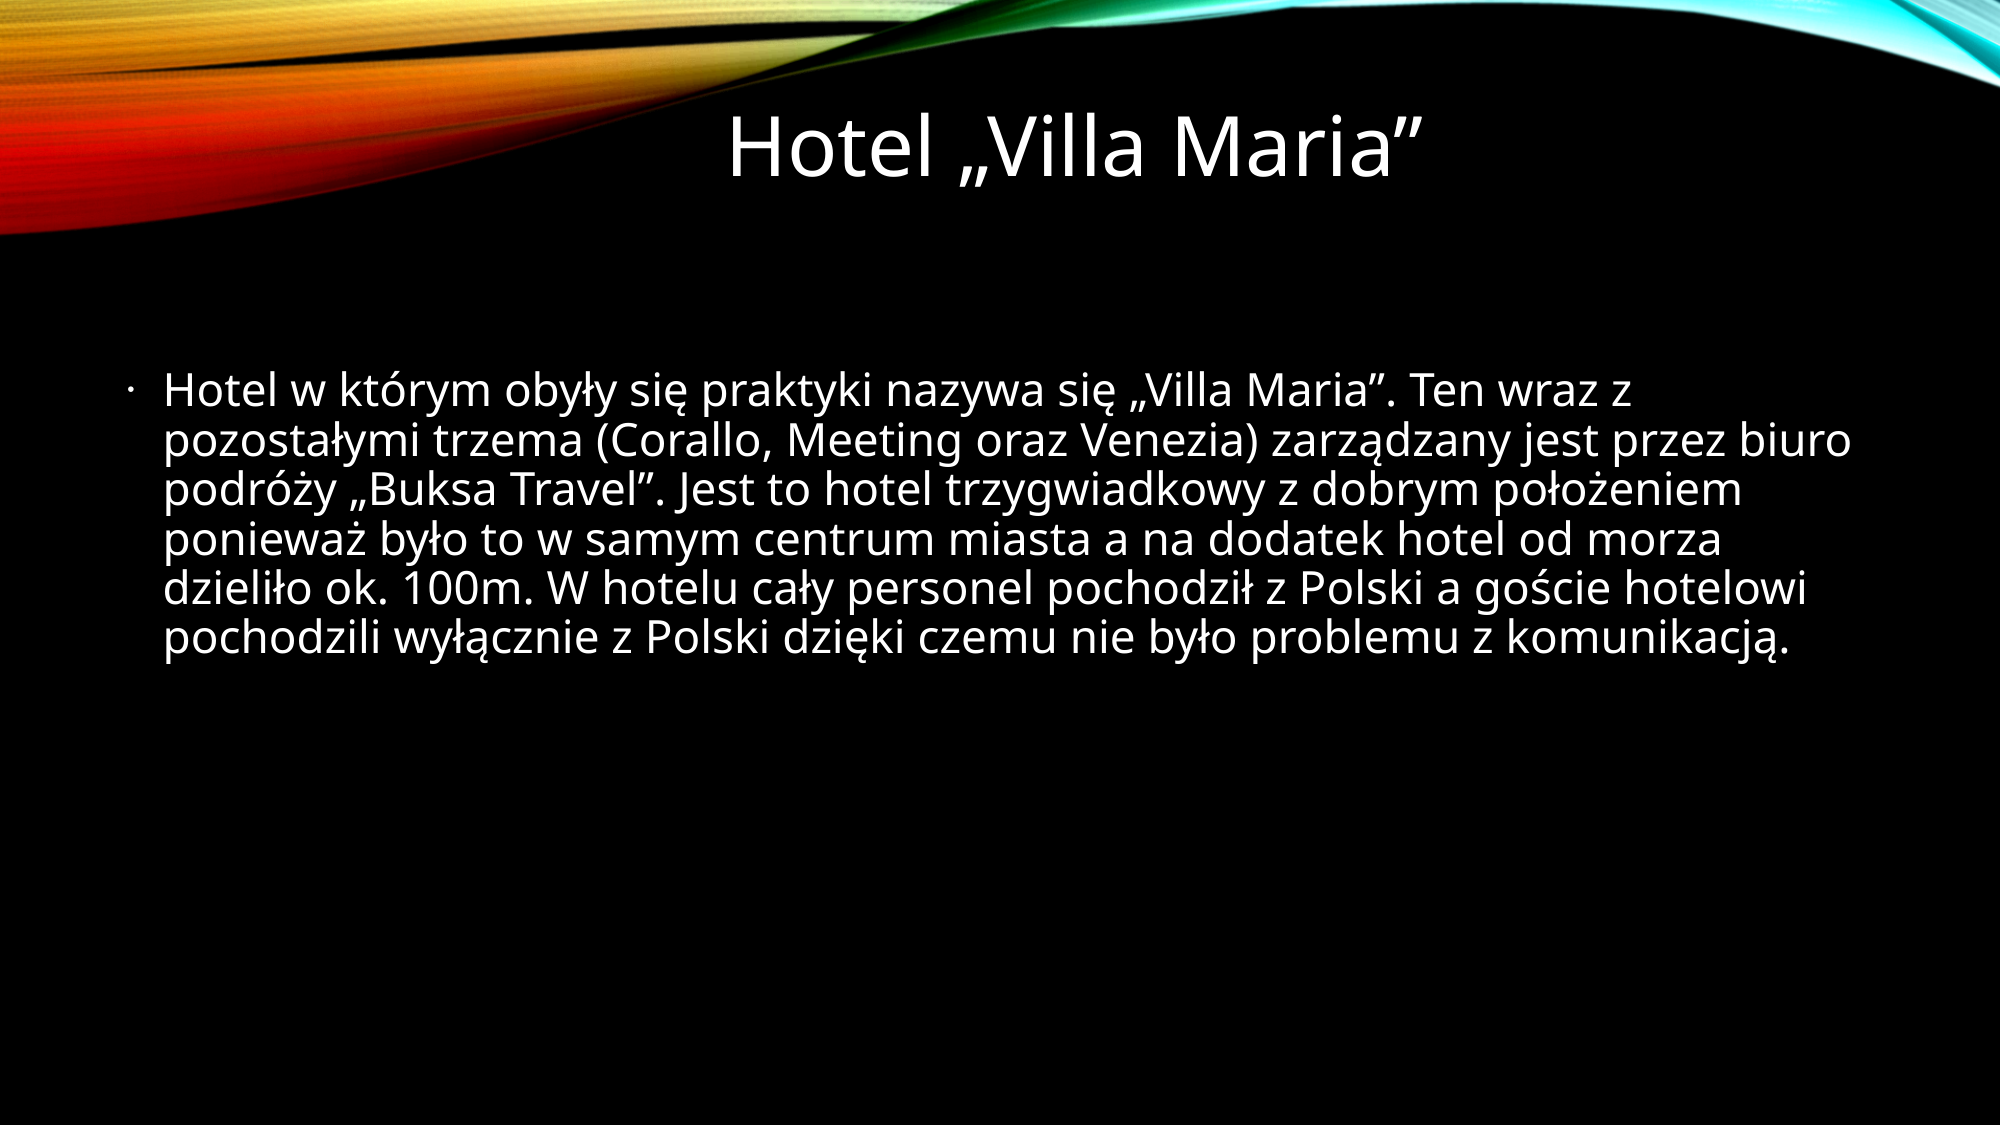

Hotel „Villa Maria”
Hotel w którym obyły się praktyki nazywa się „Villa Maria”. Ten wraz z pozostałymi trzema (Corallo, Meeting oraz Venezia) zarządzany jest przez biuro podróży „Buksa Travel”. Jest to hotel trzygwiadkowy z dobrym położeniem ponieważ było to w samym centrum miasta a na dodatek hotel od morza dzieliło ok. 100m. W hotelu cały personel pochodził z Polski a goście hotelowi pochodzili wyłącznie z Polski dzięki czemu nie było problemu z komunikacją.